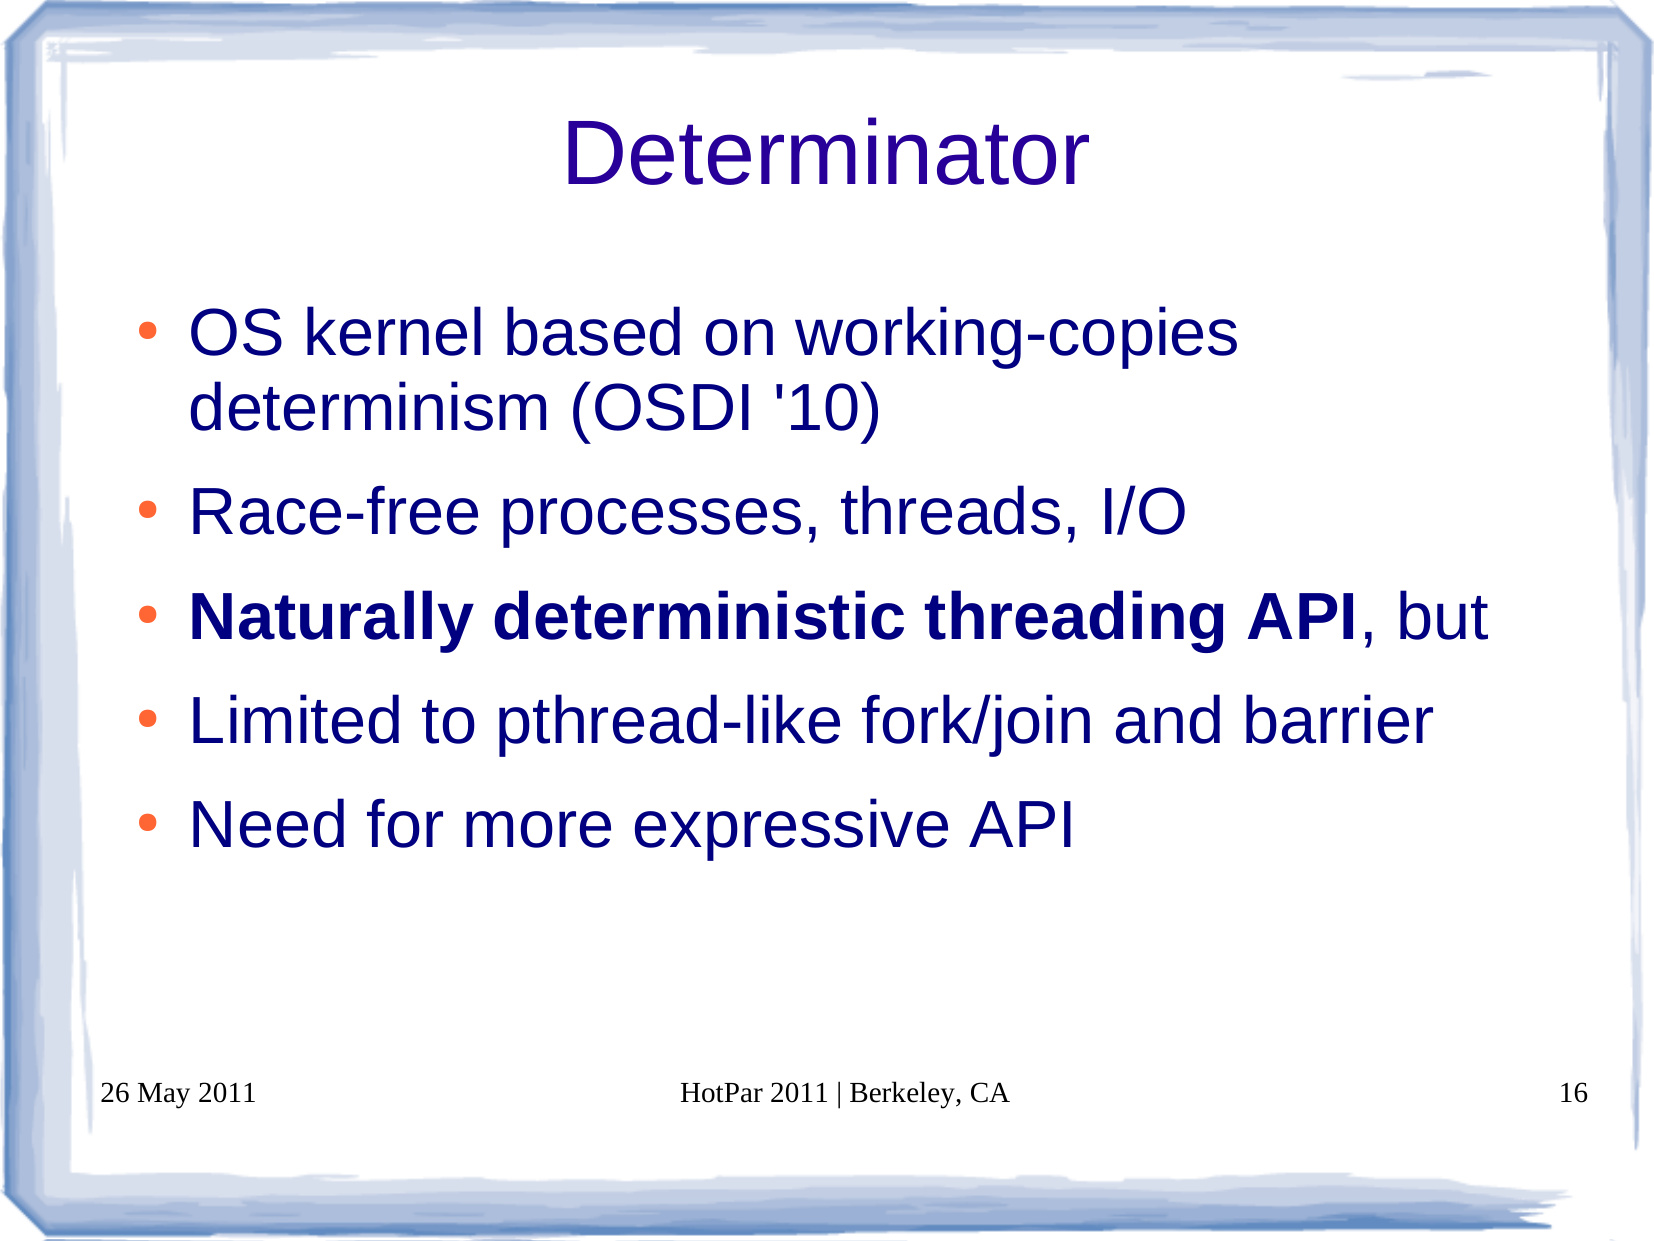

# Determinator
OS kernel based on working-copies determinism (OSDI '10)
Race-free processes, threads, I/O
Naturally deterministic threading API, but
Limited to pthread-like fork/join and barrier
Need for more expressive API
26 May 2011
HotPar 2011 | Berkeley, CA
16